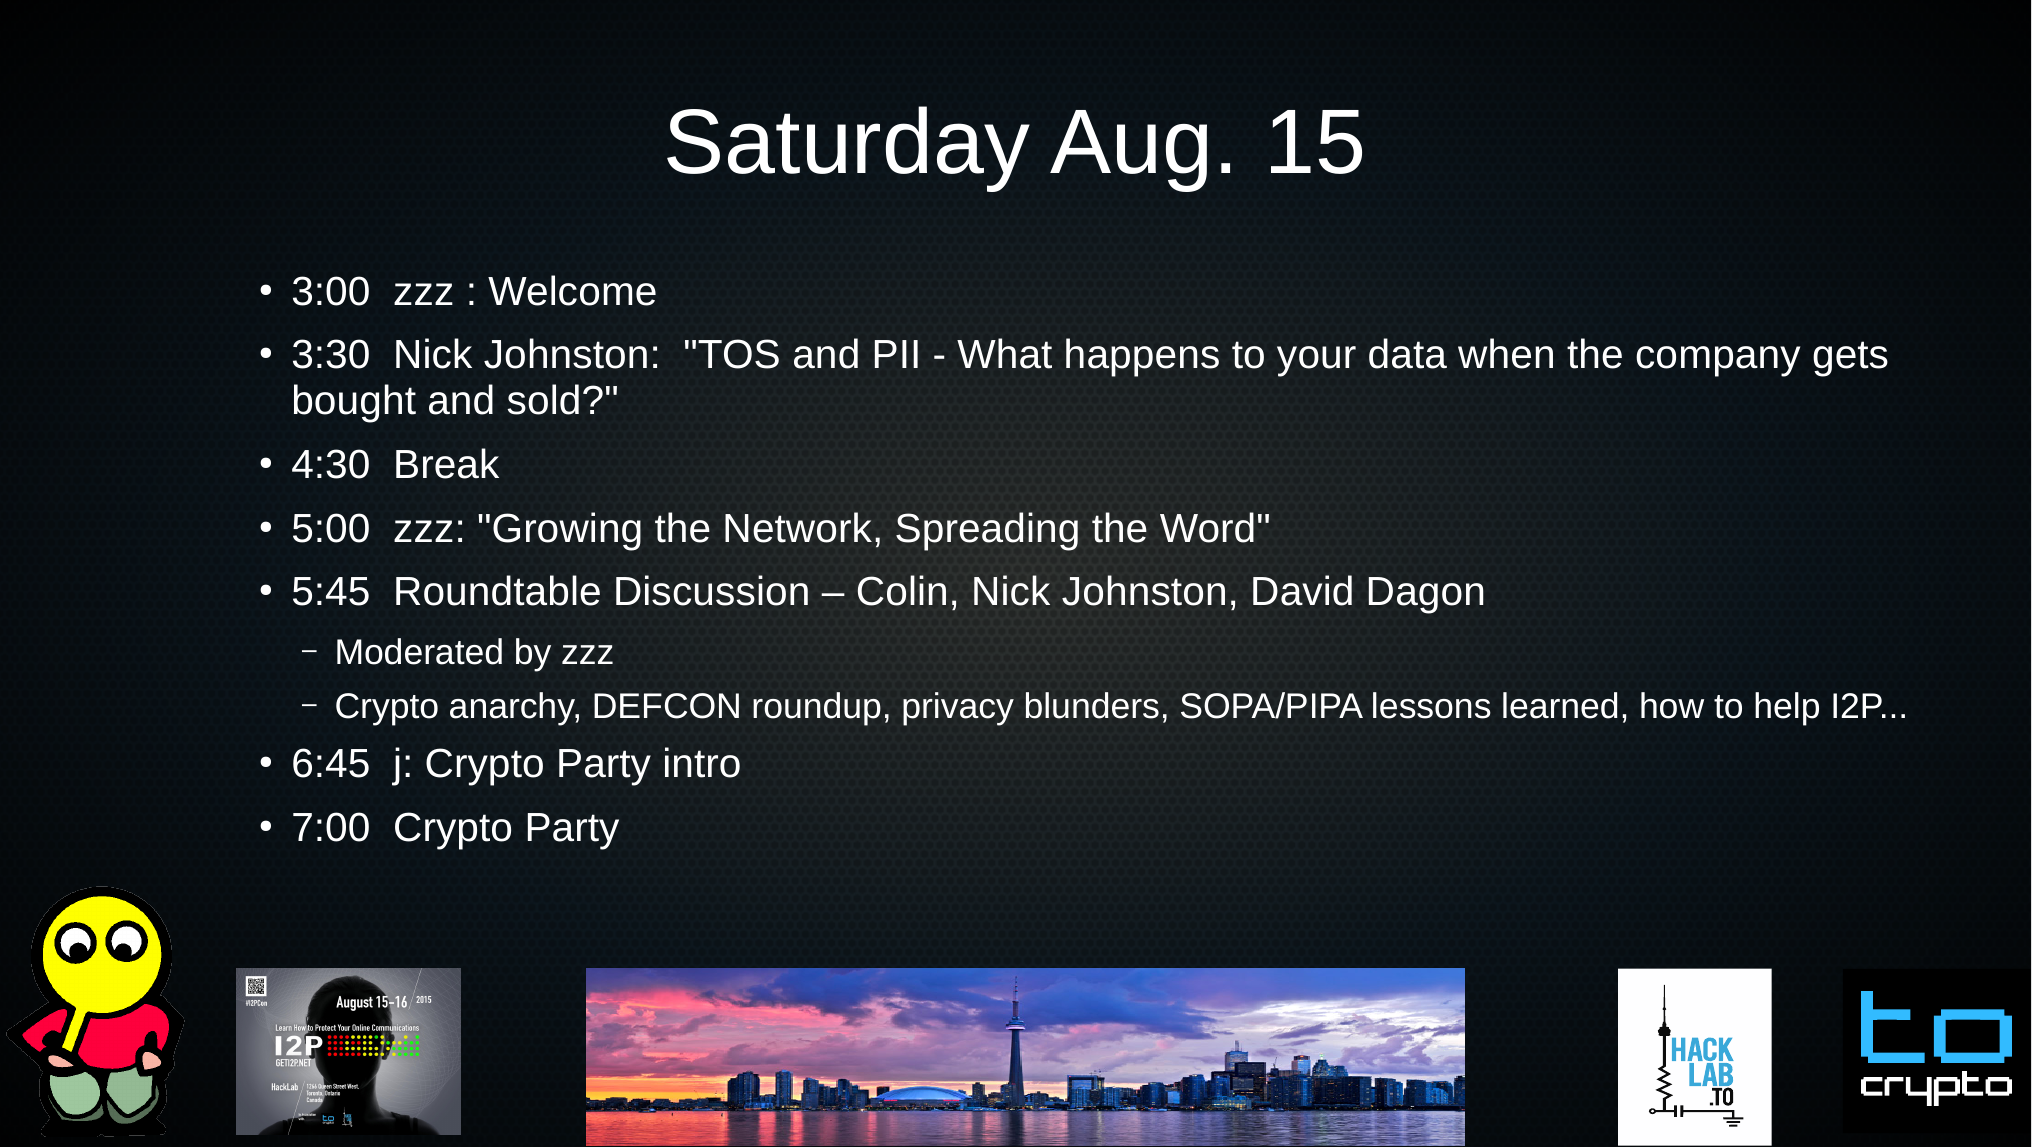

# Saturday Aug. 15
3:00 zzz : Welcome
3:30 Nick Johnston: "TOS and PII - What happens to your data when the company gets bought and sold?"
4:30 Break
5:00 zzz: "Growing the Network, Spreading the Word"
5:45 Roundtable Discussion – Colin, Nick Johnston, David Dagon
Moderated by zzz
Crypto anarchy, DEFCON roundup, privacy blunders, SOPA/PIPA lessons learned, how to help I2P...
6:45 j: Crypto Party intro
7:00 Crypto Party
4